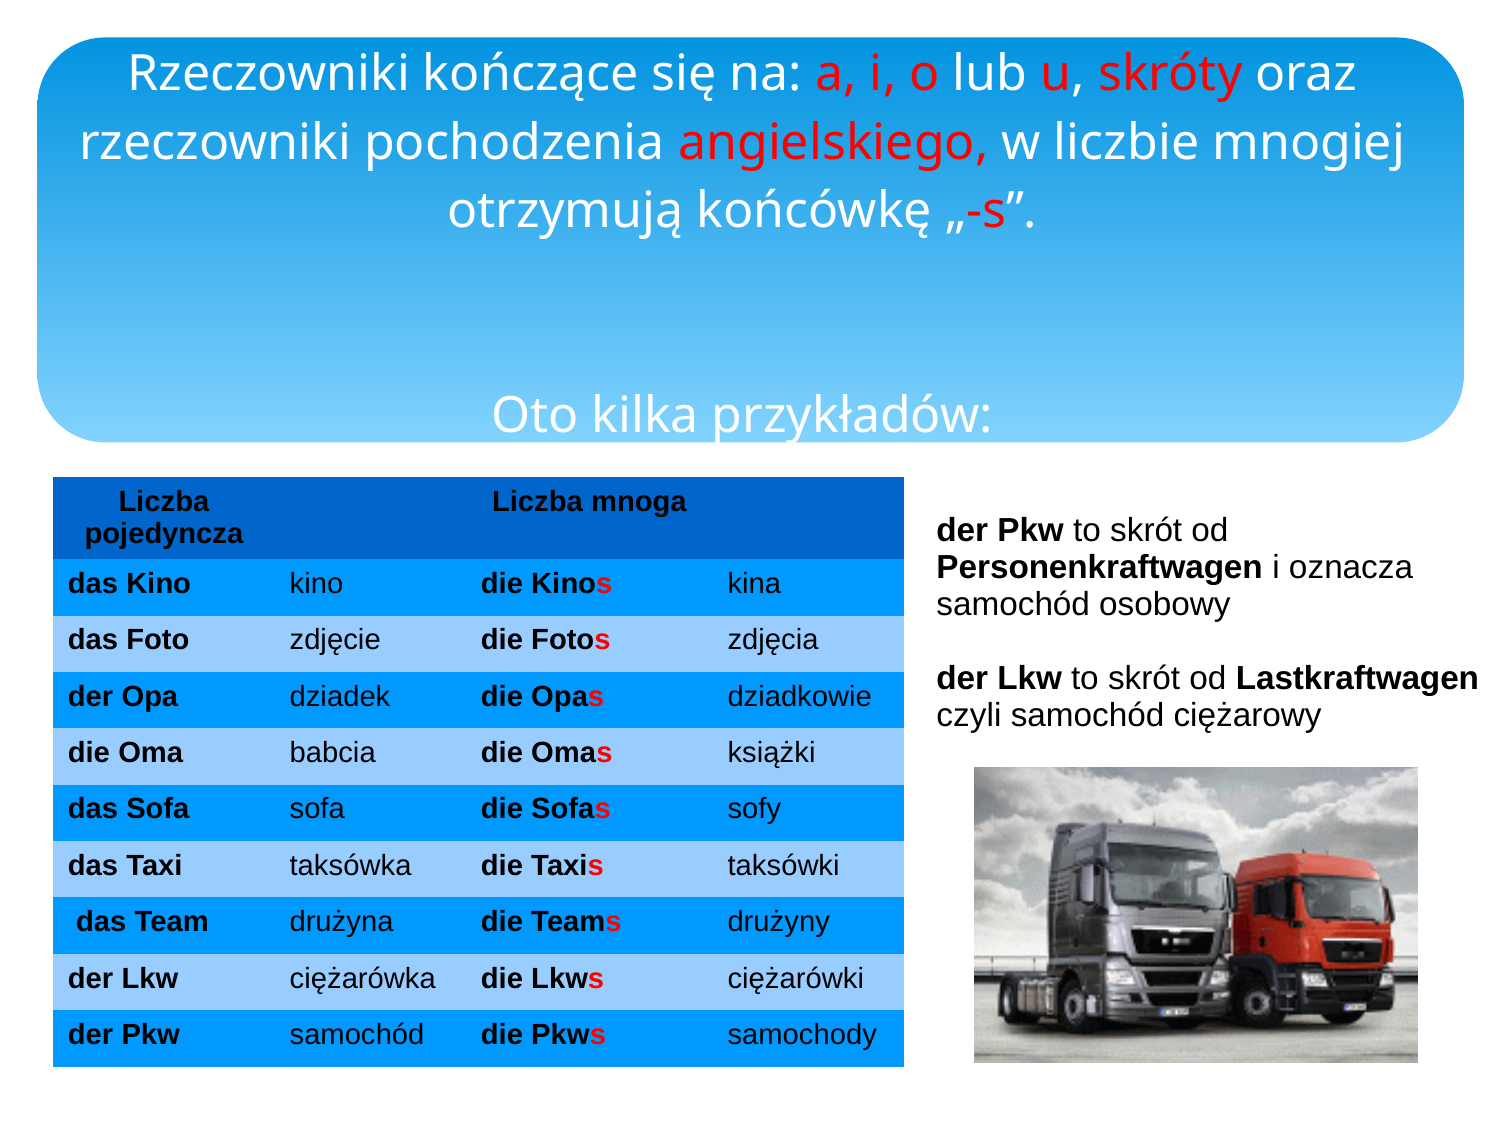

# Rzeczowniki kończące się na: a, i, o lub u, skróty oraz rzeczowniki pochodzenia angielskiego, w liczbie mnogiej otrzymują końcówkę „-s”. Oto kilka przykładów:
| Liczba pojedyncza | | Liczba mnoga | |
| --- | --- | --- | --- |
| das Kino | kino | die Kinos | kina |
| das Foto | zdjęcie | die Fotos | zdjęcia |
| der Opa | dziadek | die Opas | dziadkowie |
| die Oma | babcia | die Omas | książki |
| das Sofa | sofa | die Sofas | sofy |
| das Taxi | taksówka | die Taxis | taksówki |
| das Team | drużyna | die Teams | drużyny |
| der Lkw | ciężarówka | die Lkws | ciężarówki |
| der Pkw | samochód | die Pkws | samochody |
der Pkw to skrót od
Personenkraftwagen i oznacza
samochód osobowy
der Lkw to skrót od Lastkraftwagen
czyli samochód ciężarowy